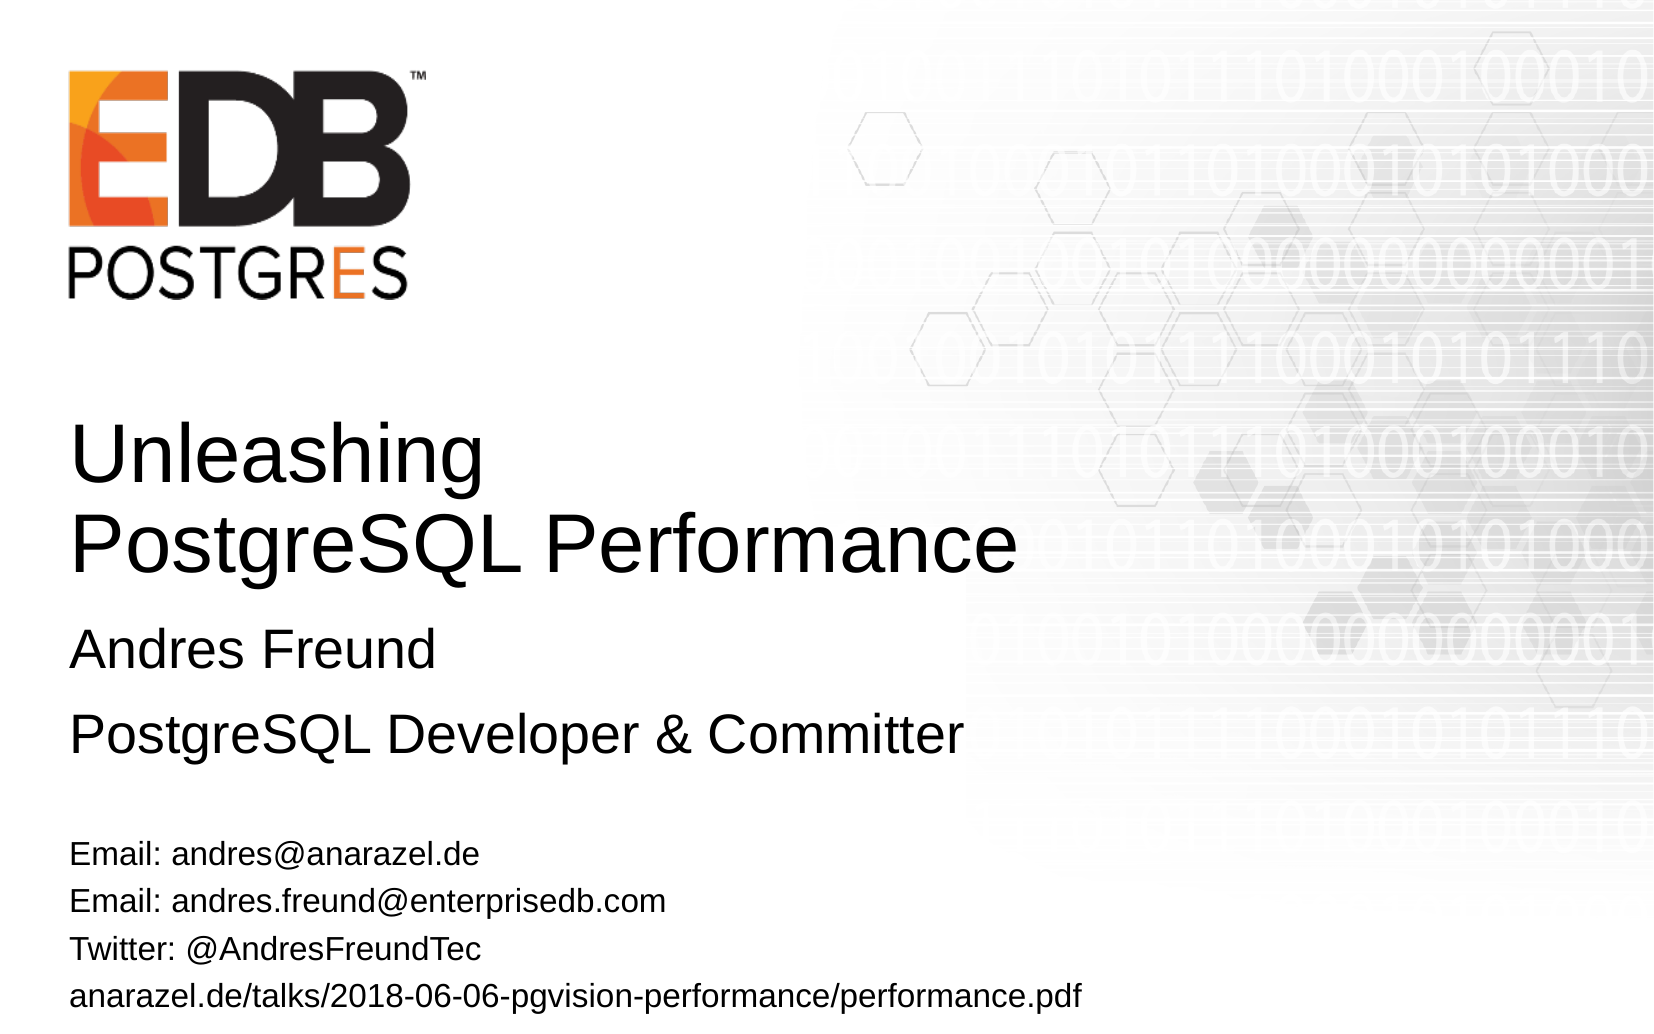

# Unleashing PostgreSQL Performance
Andres Freund
PostgreSQL Developer & Committer
Email: andres@anarazel.de
Email: andres.freund@enterprisedb.com
Twitter: @AndresFreundTec
anarazel.de/talks/2018-06-06-pgvision-performance/performance.pdf